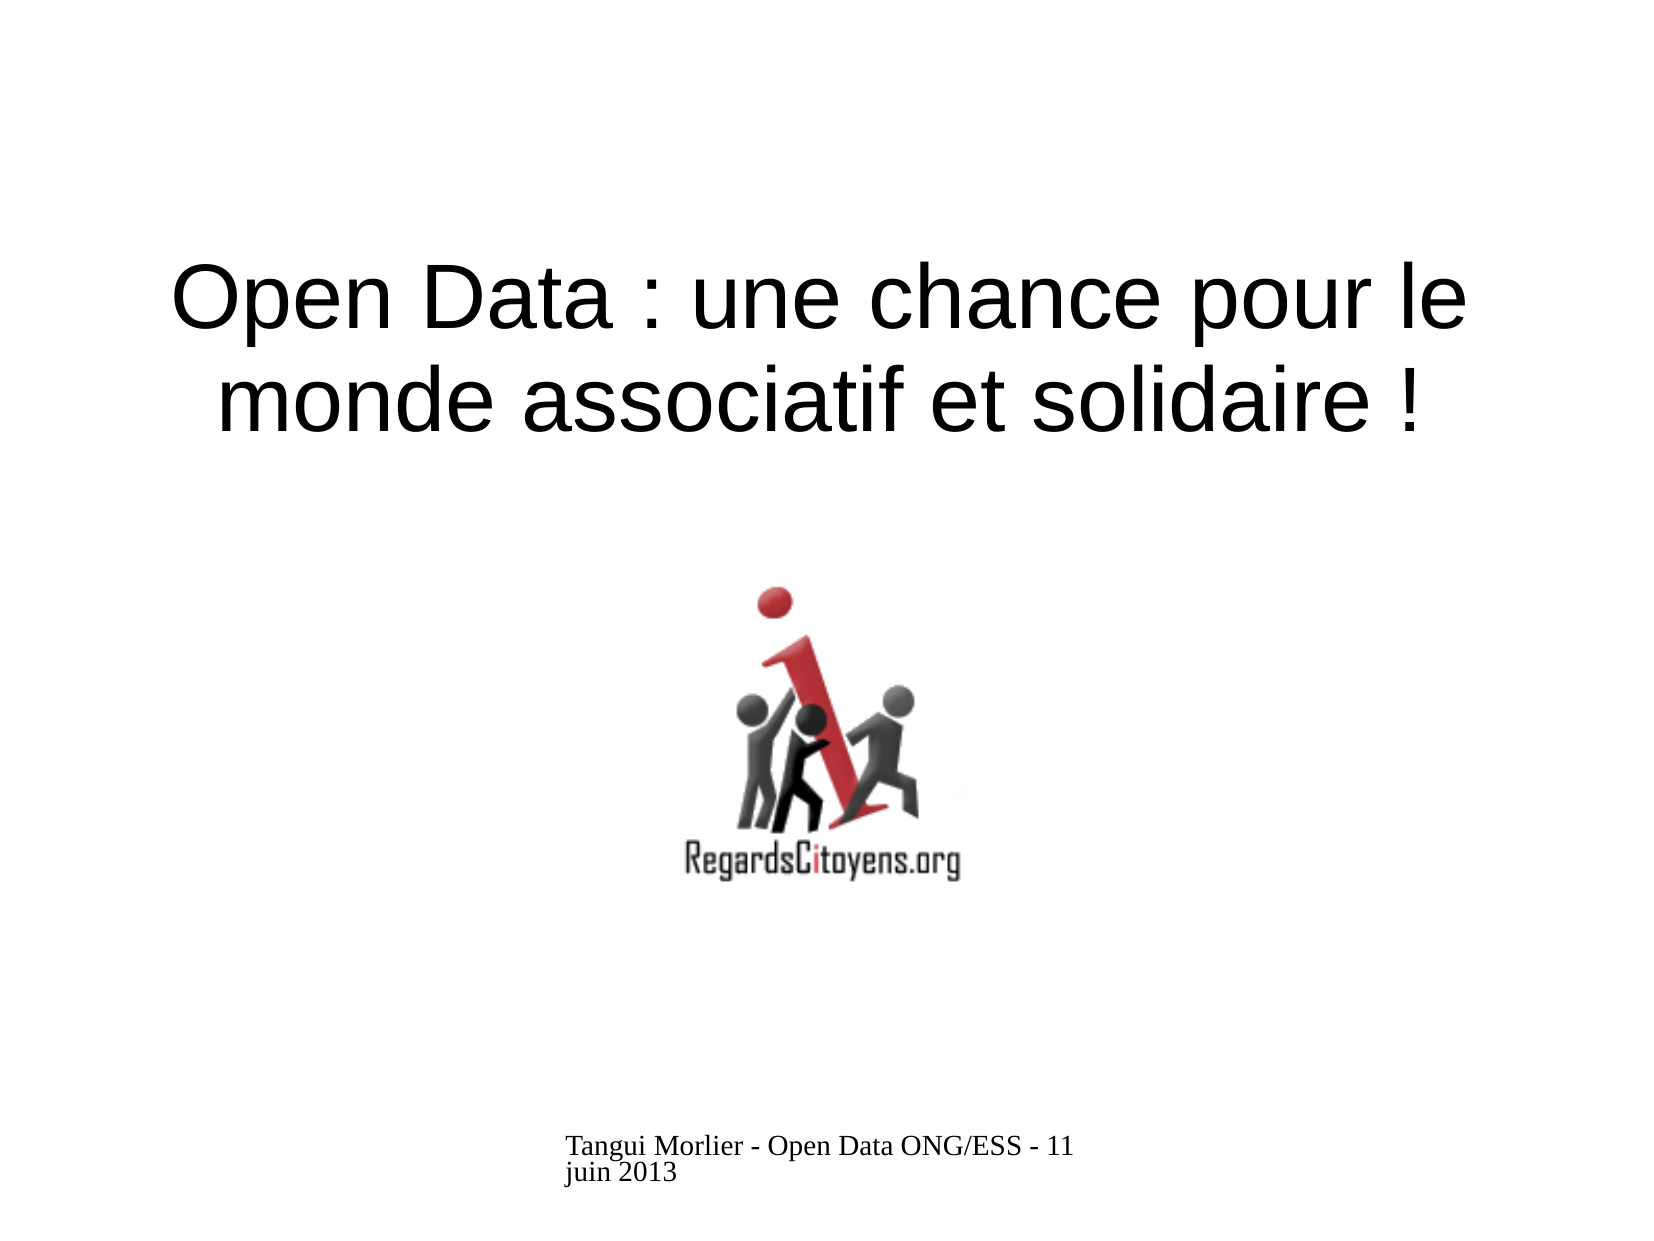

# Open Data : une chance pour le monde associatif et solidaire !
Tangui Morlier - Open Data ONG/ESS - 11 juin 2013